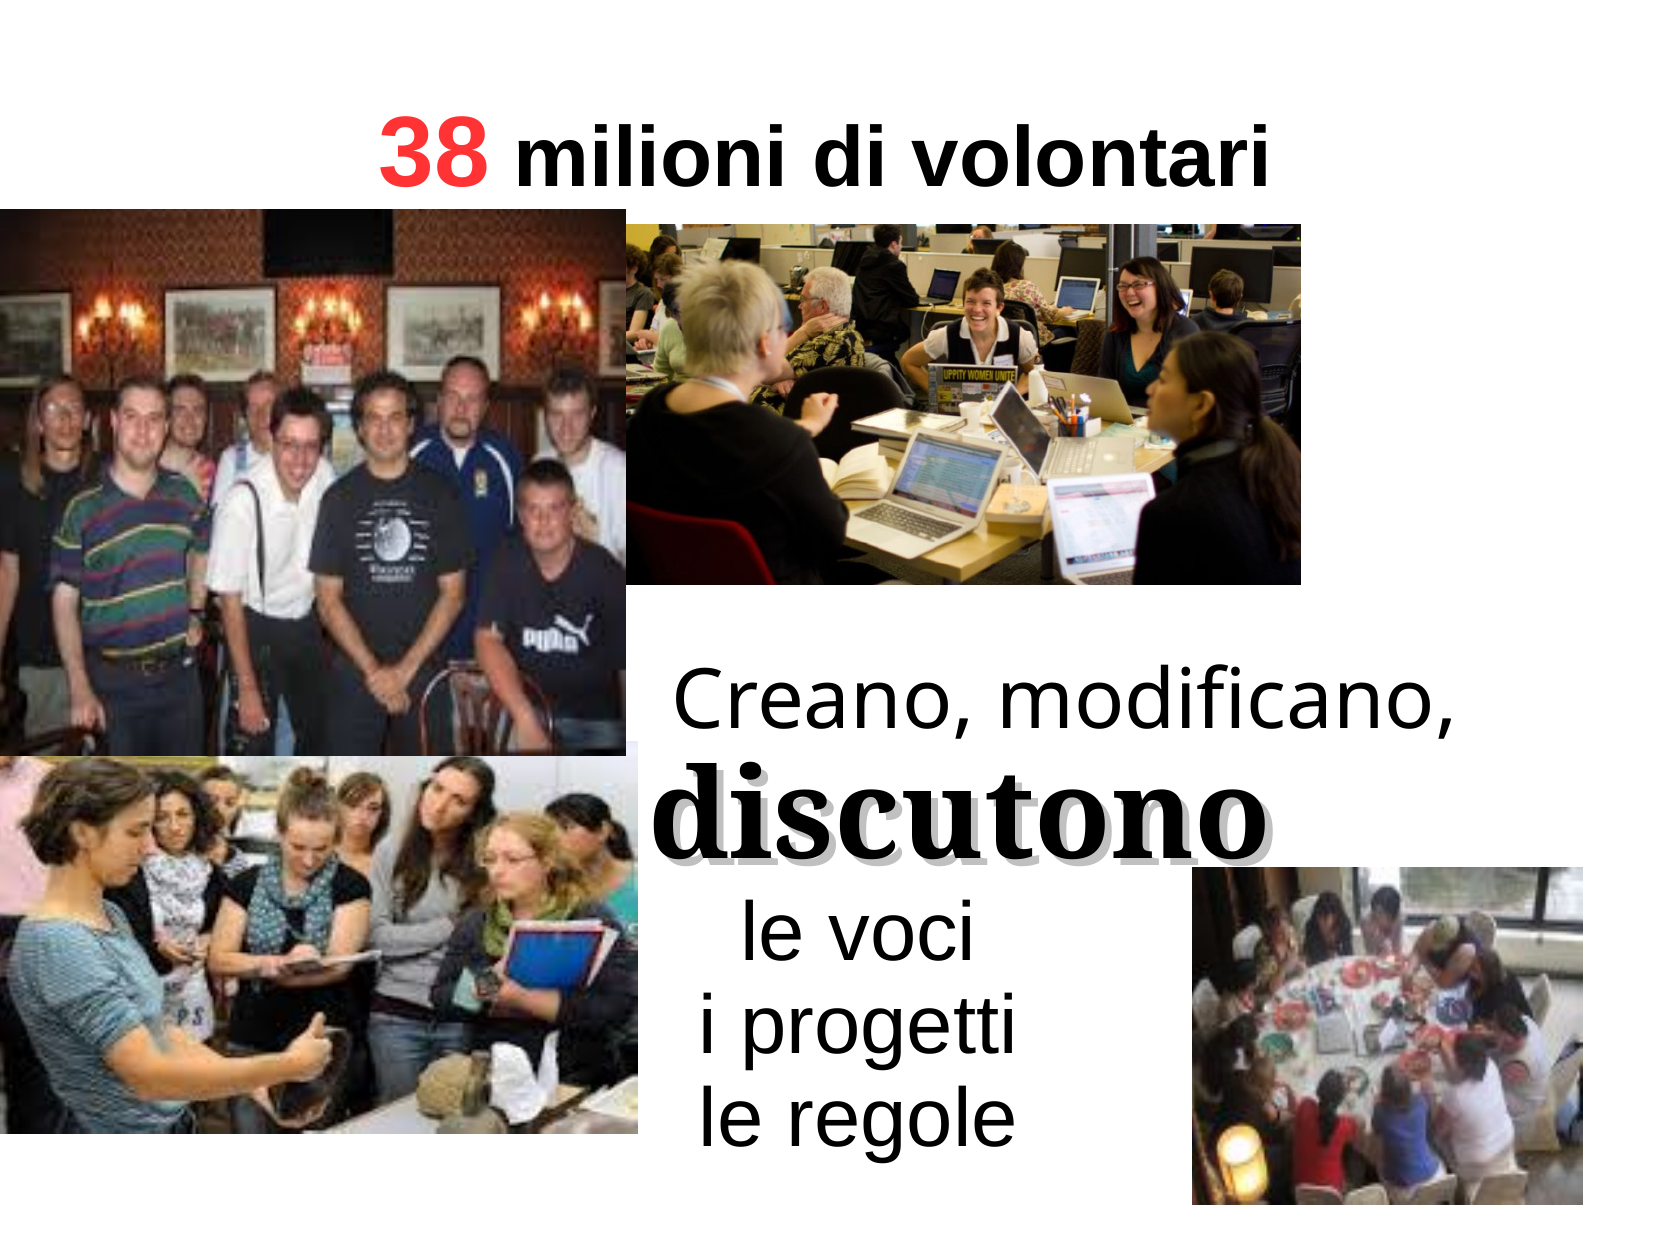

# 38 milioni di volontari
 Creano, modificano, discutono
le voci
i progetti
le regole
8